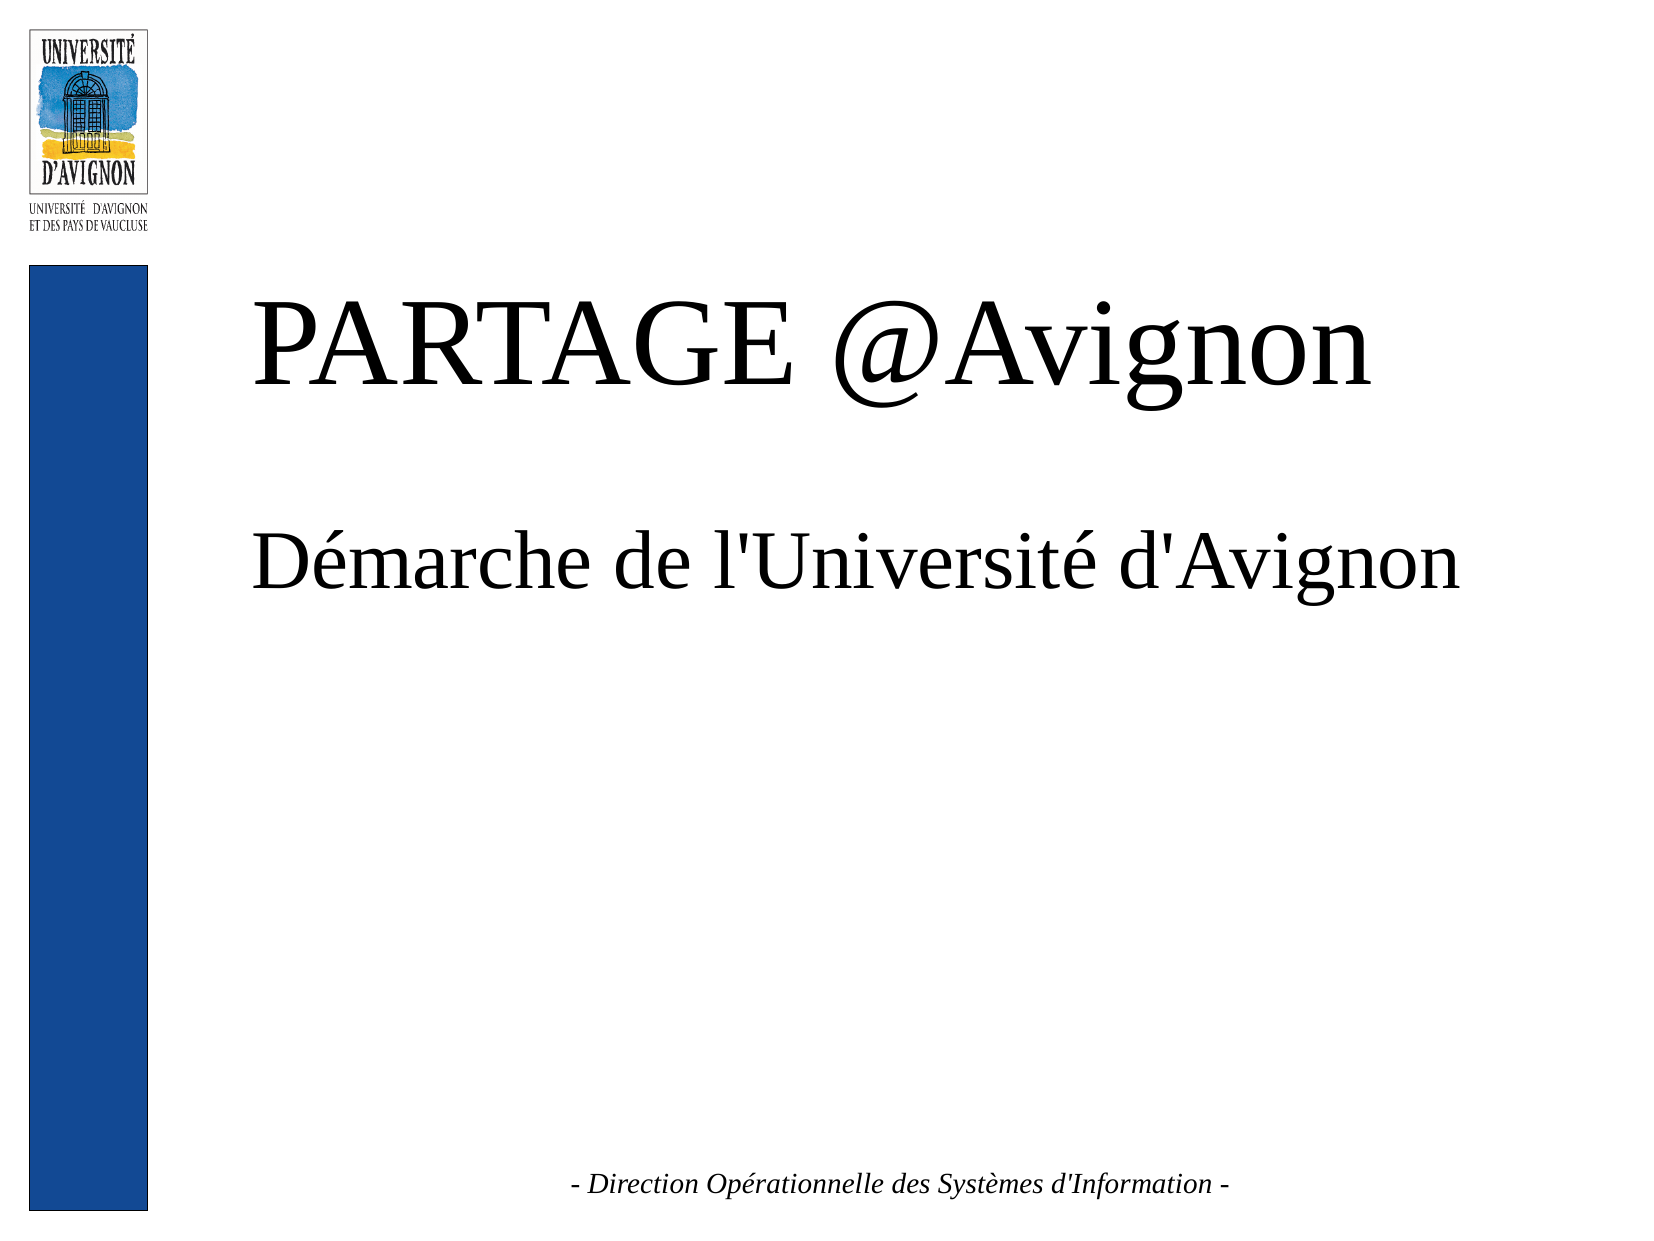

PARTAGE @Avignon
Démarche de l'Université d'Avignon
- Direction Opérationnelle des Systèmes d'Information -